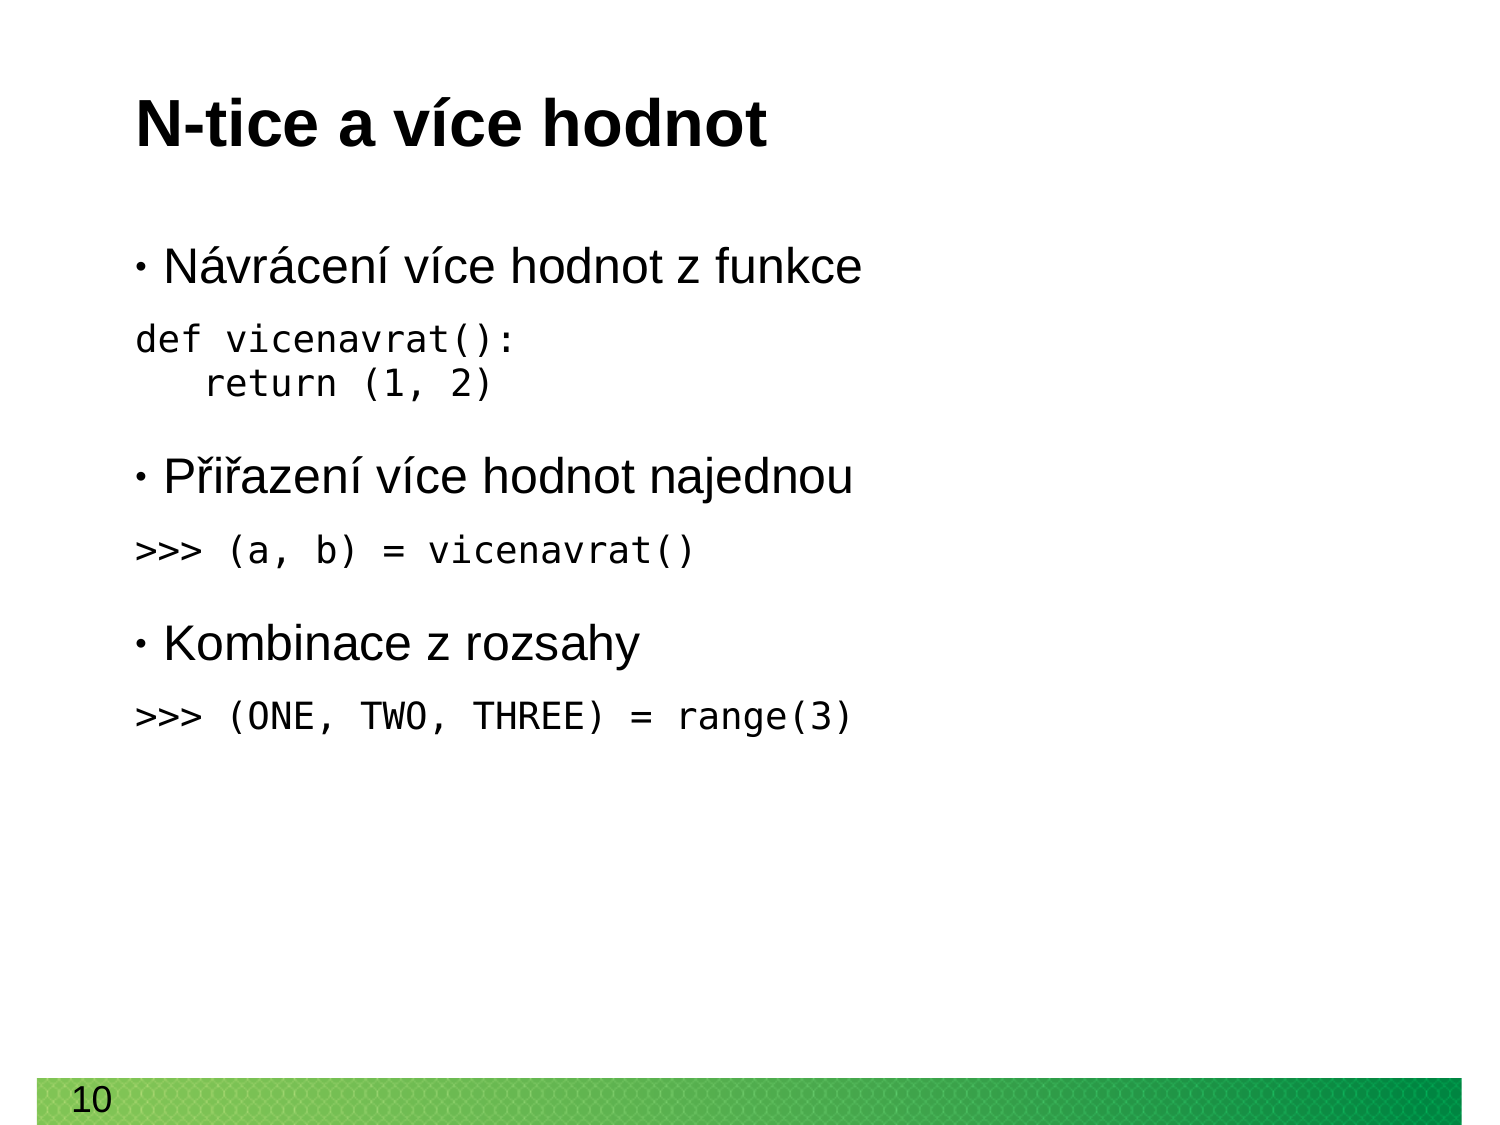

# N-tice a více hodnot
Návrácení více hodnot z funkce
def vicenavrat():
 return (1, 2)
Přiřazení více hodnot najednou
>>> (a, b) = vicenavrat()
Kombinace z rozsahy
>>> (ONE, TWO, THREE) = range(3)